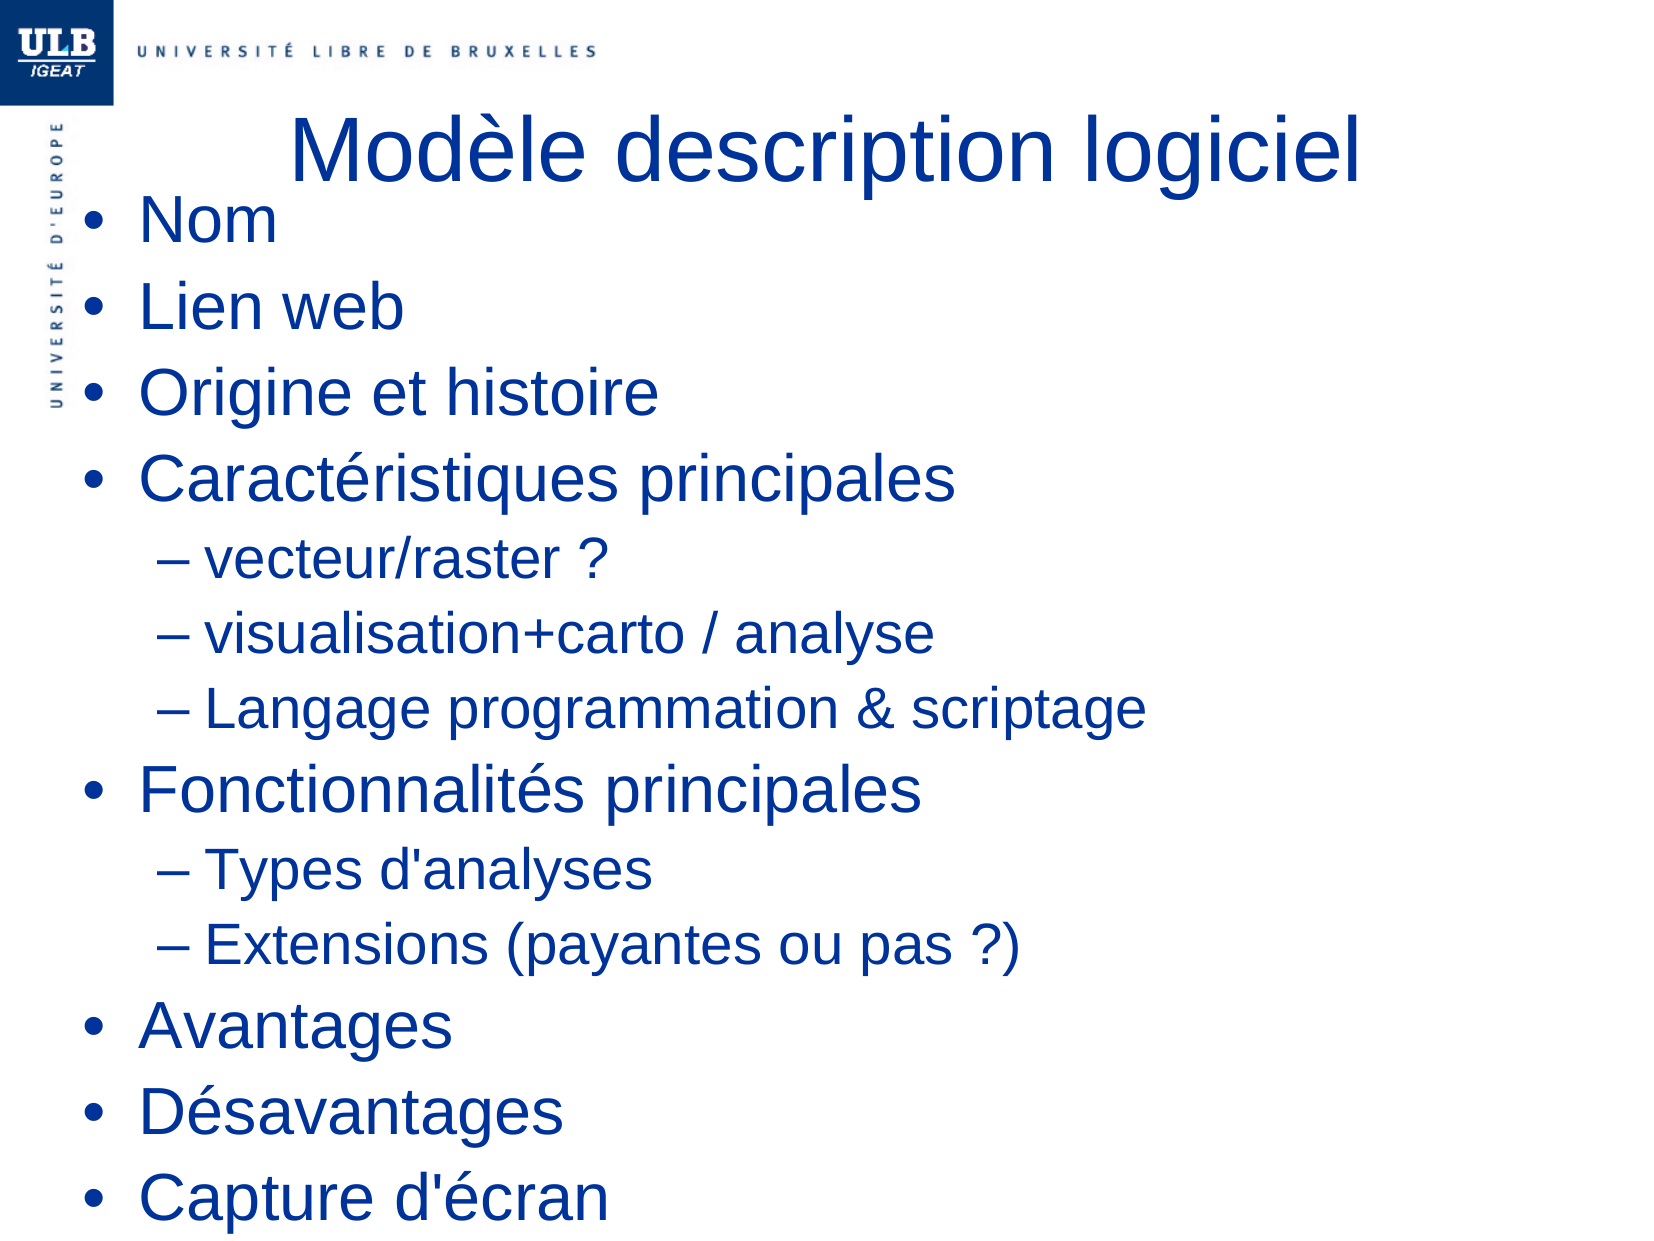

# Modèle description logiciel
Nom
Lien web
Origine et histoire
Caractéristiques principales
vecteur/raster ?
visualisation+carto / analyse
Langage programmation & scriptage
Fonctionnalités principales
Types d'analyses
Extensions (payantes ou pas ?)
Avantages
Désavantages
Capture d'écran